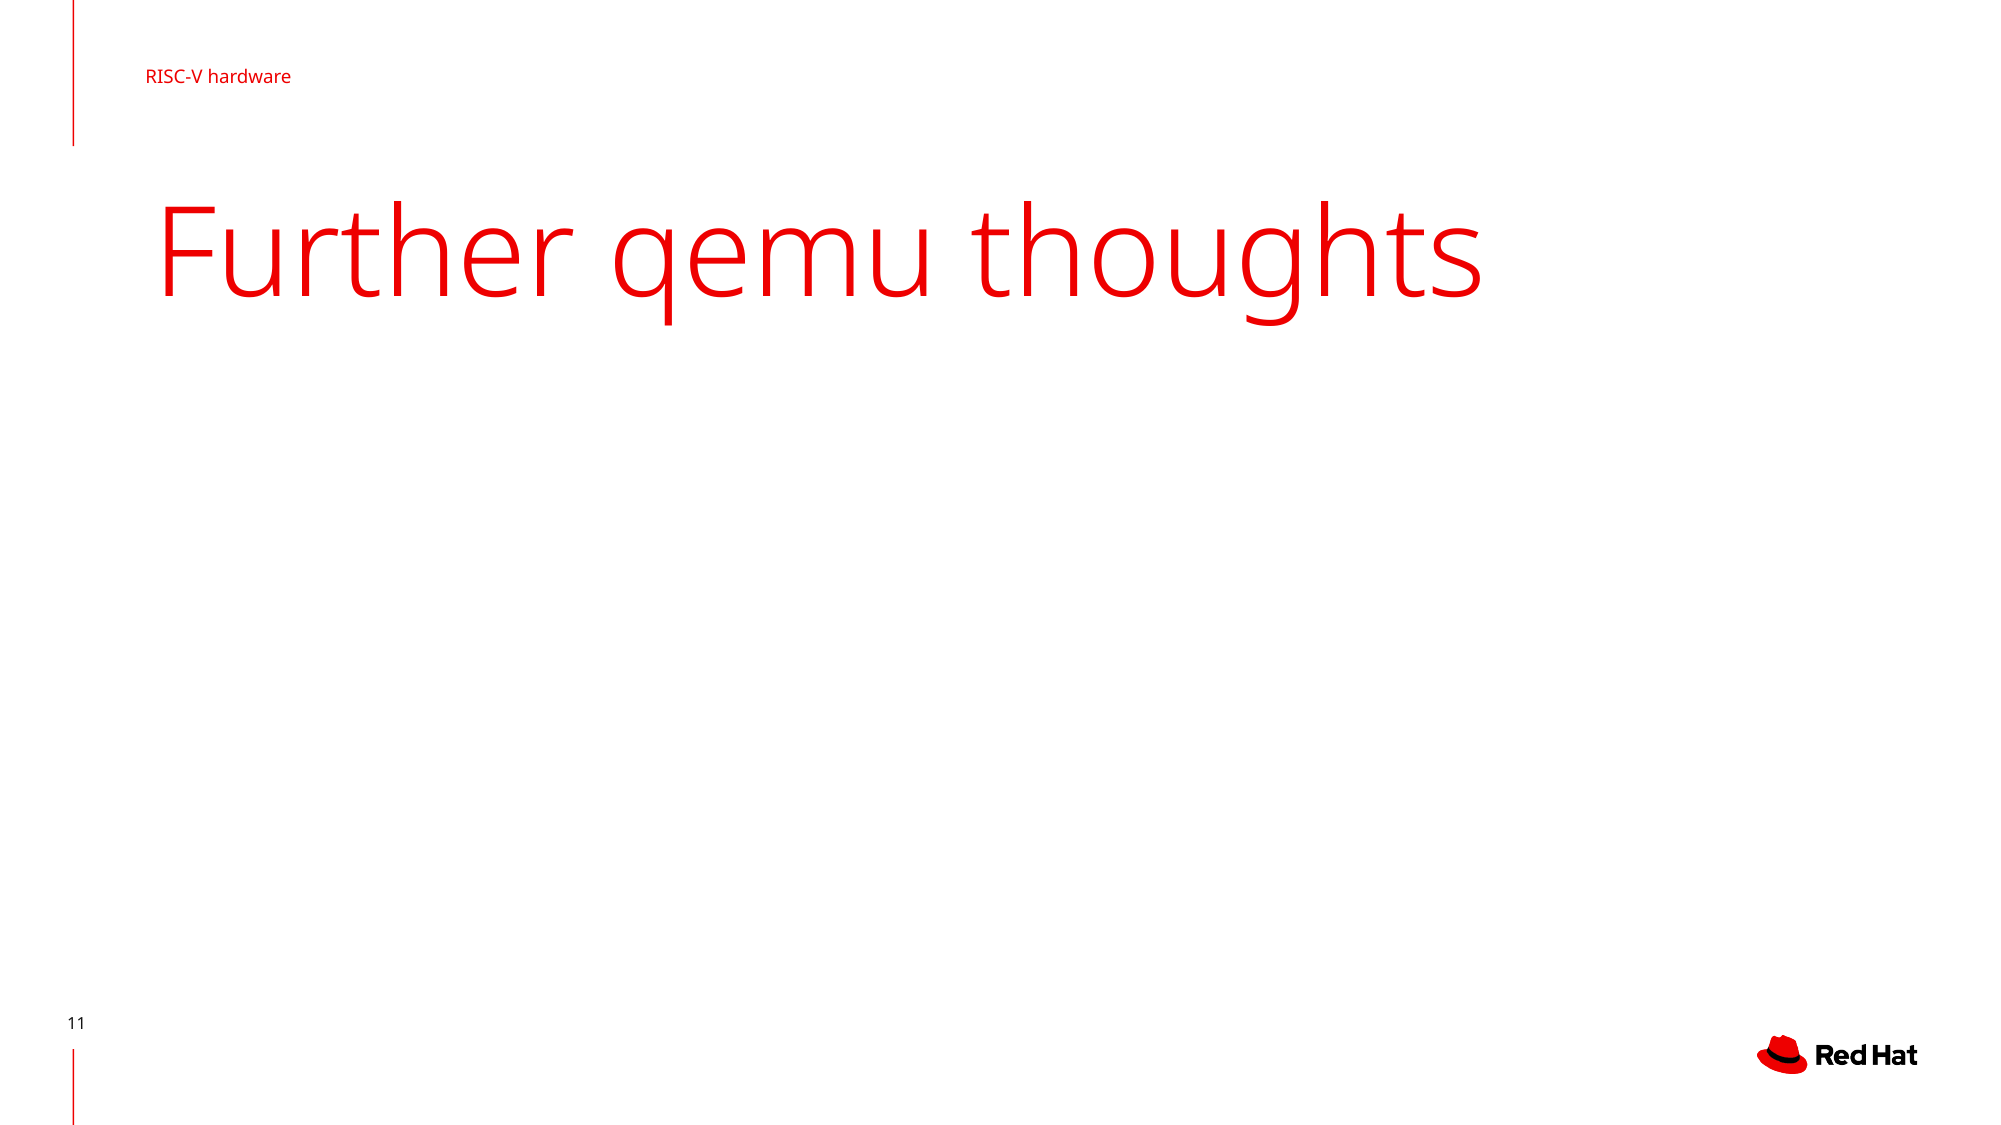

RISC-V hardware
Further qemu thoughts
11
#